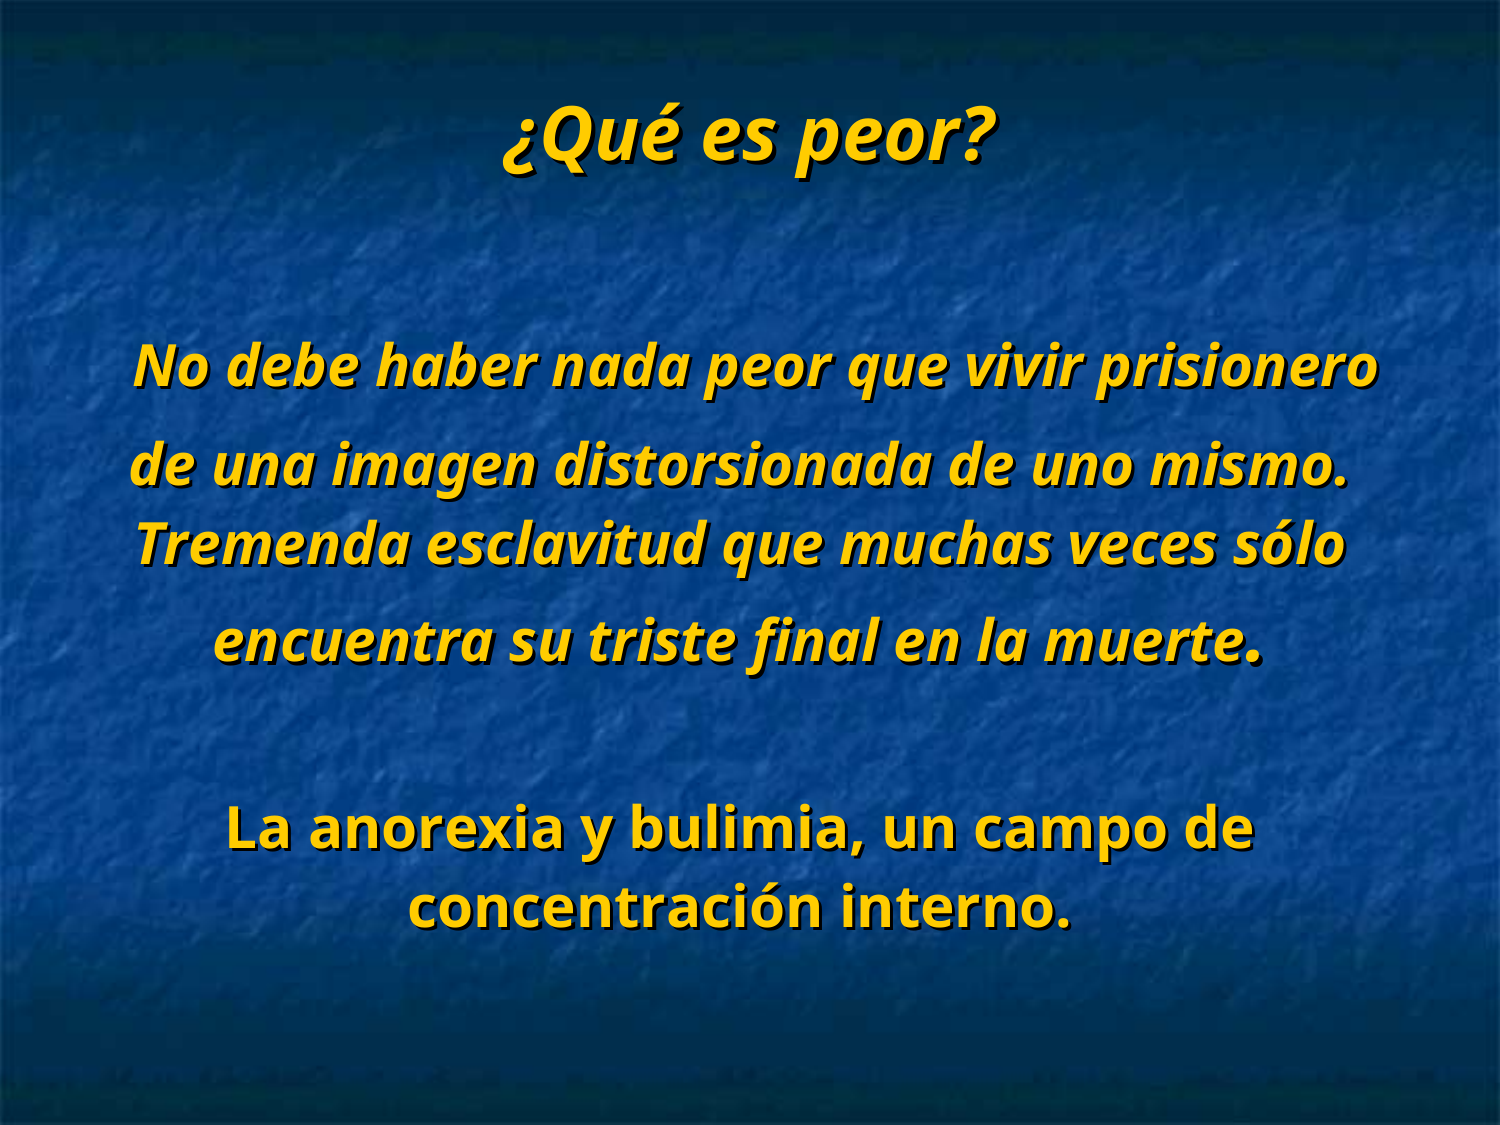

¿Qué es peor?
# No debe haber nada peor que vivir prisionero de una imagen distorsionada de uno mismo. Tremenda esclavitud que muchas veces sólo encuentra su triste final en la muerte. La anorexia y bulimia, un campo de concentración interno.